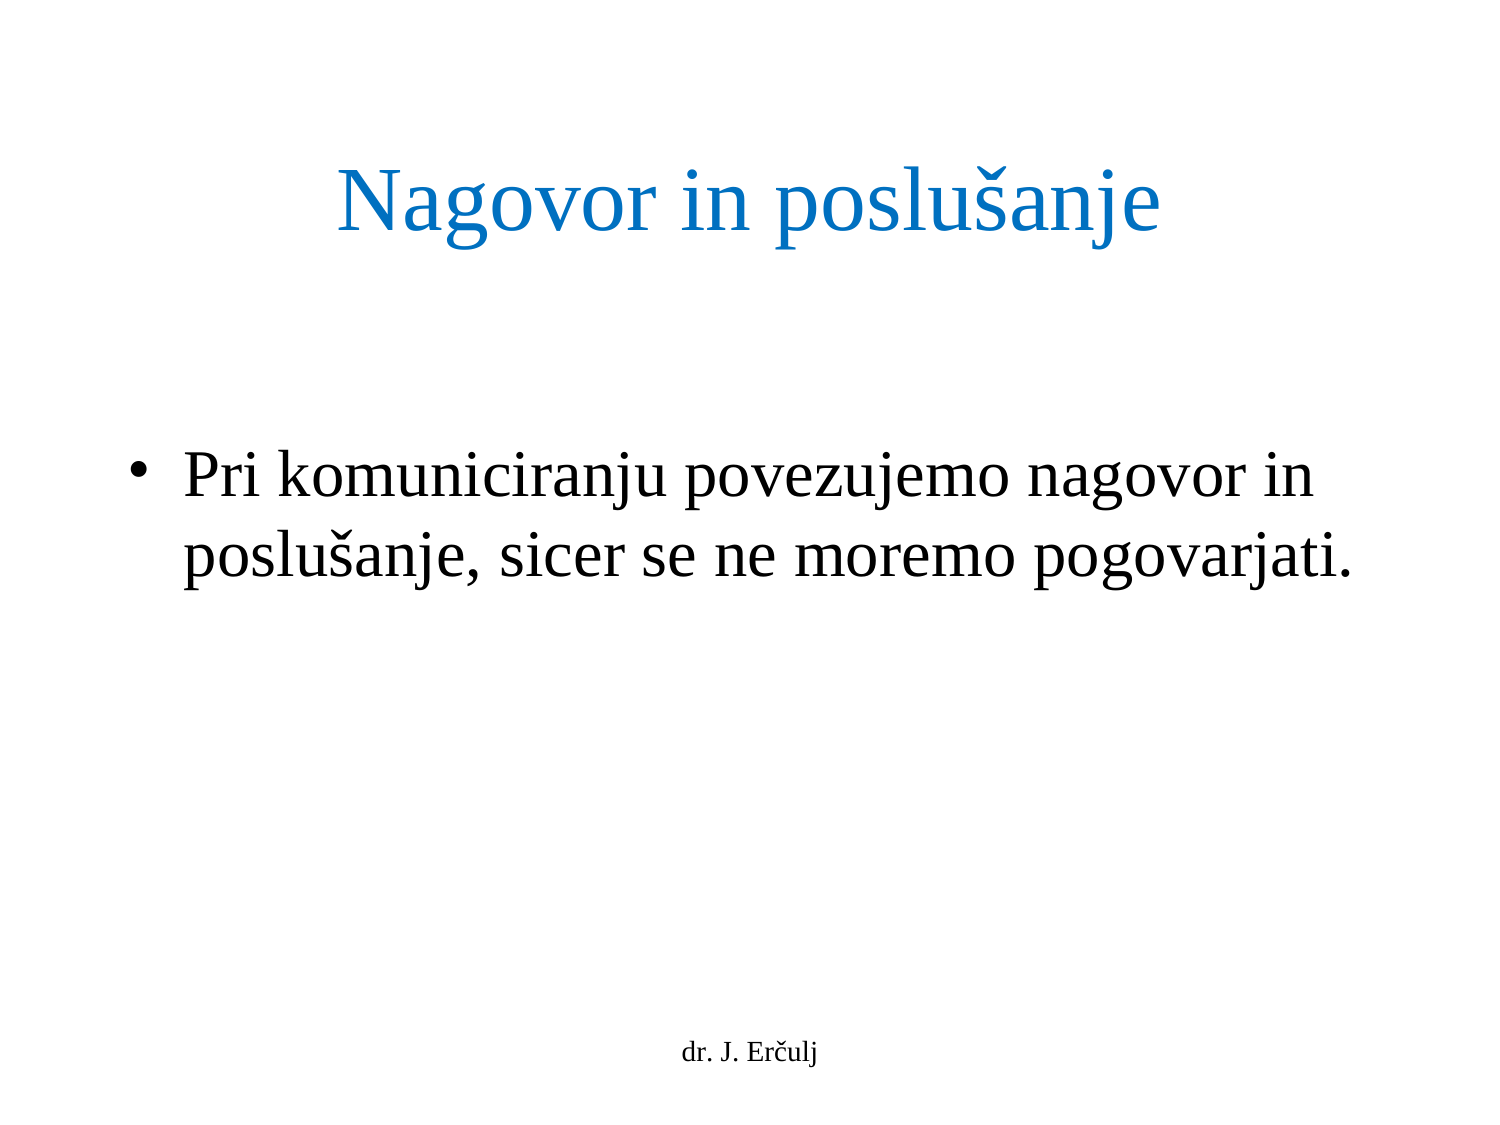

# Nagovor in poslušanje
Pri komuniciranju povezujemo nagovor in poslušanje, sicer se ne moremo pogovarjati.
dr. J. Erčulj